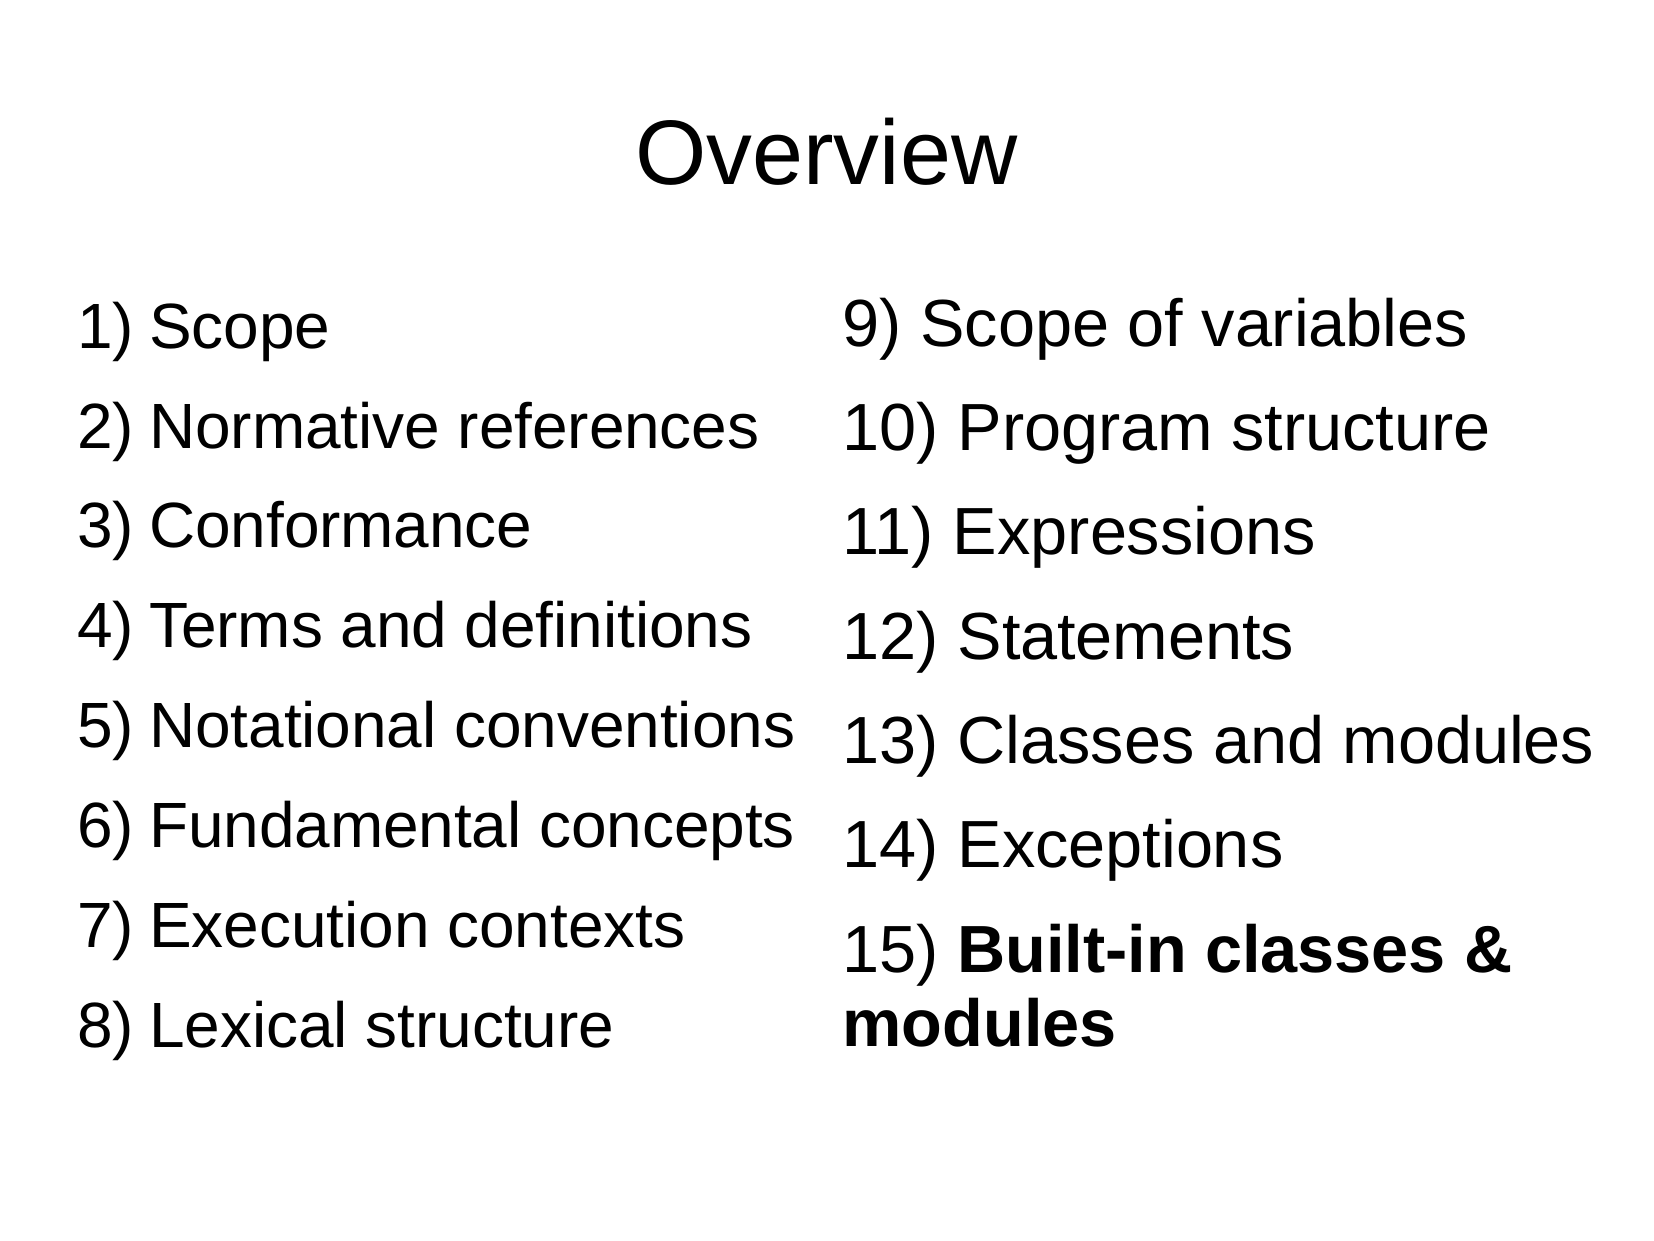

# Overview
 Scope of variables
 Program structure
 Expressions
 Statements
 Classes and modules
 Exceptions
 Built-in classes & modules
 Scope
 Normative references
 Conformance
 Terms and definitions
 Notational conventions
 Fundamental concepts
 Execution contexts
 Lexical structure